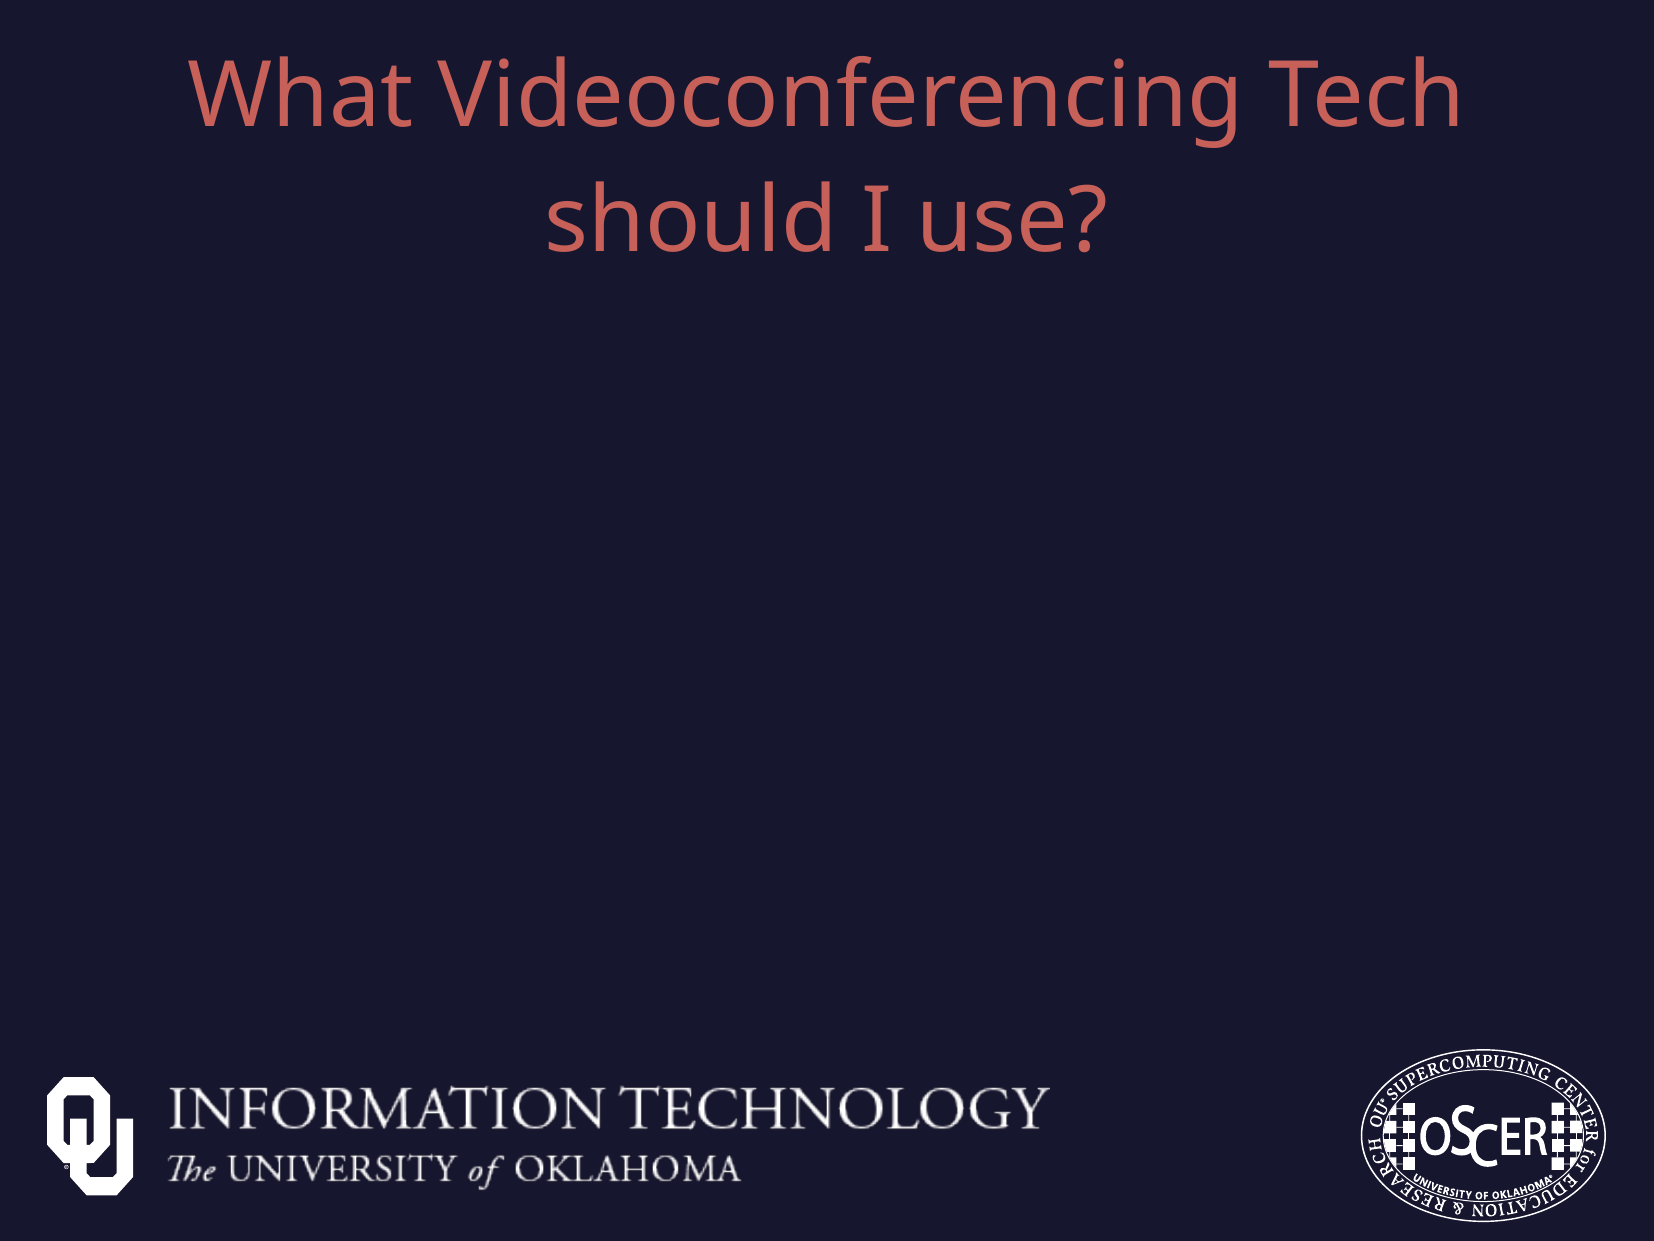

# What Videoconferencing Tech should I use?